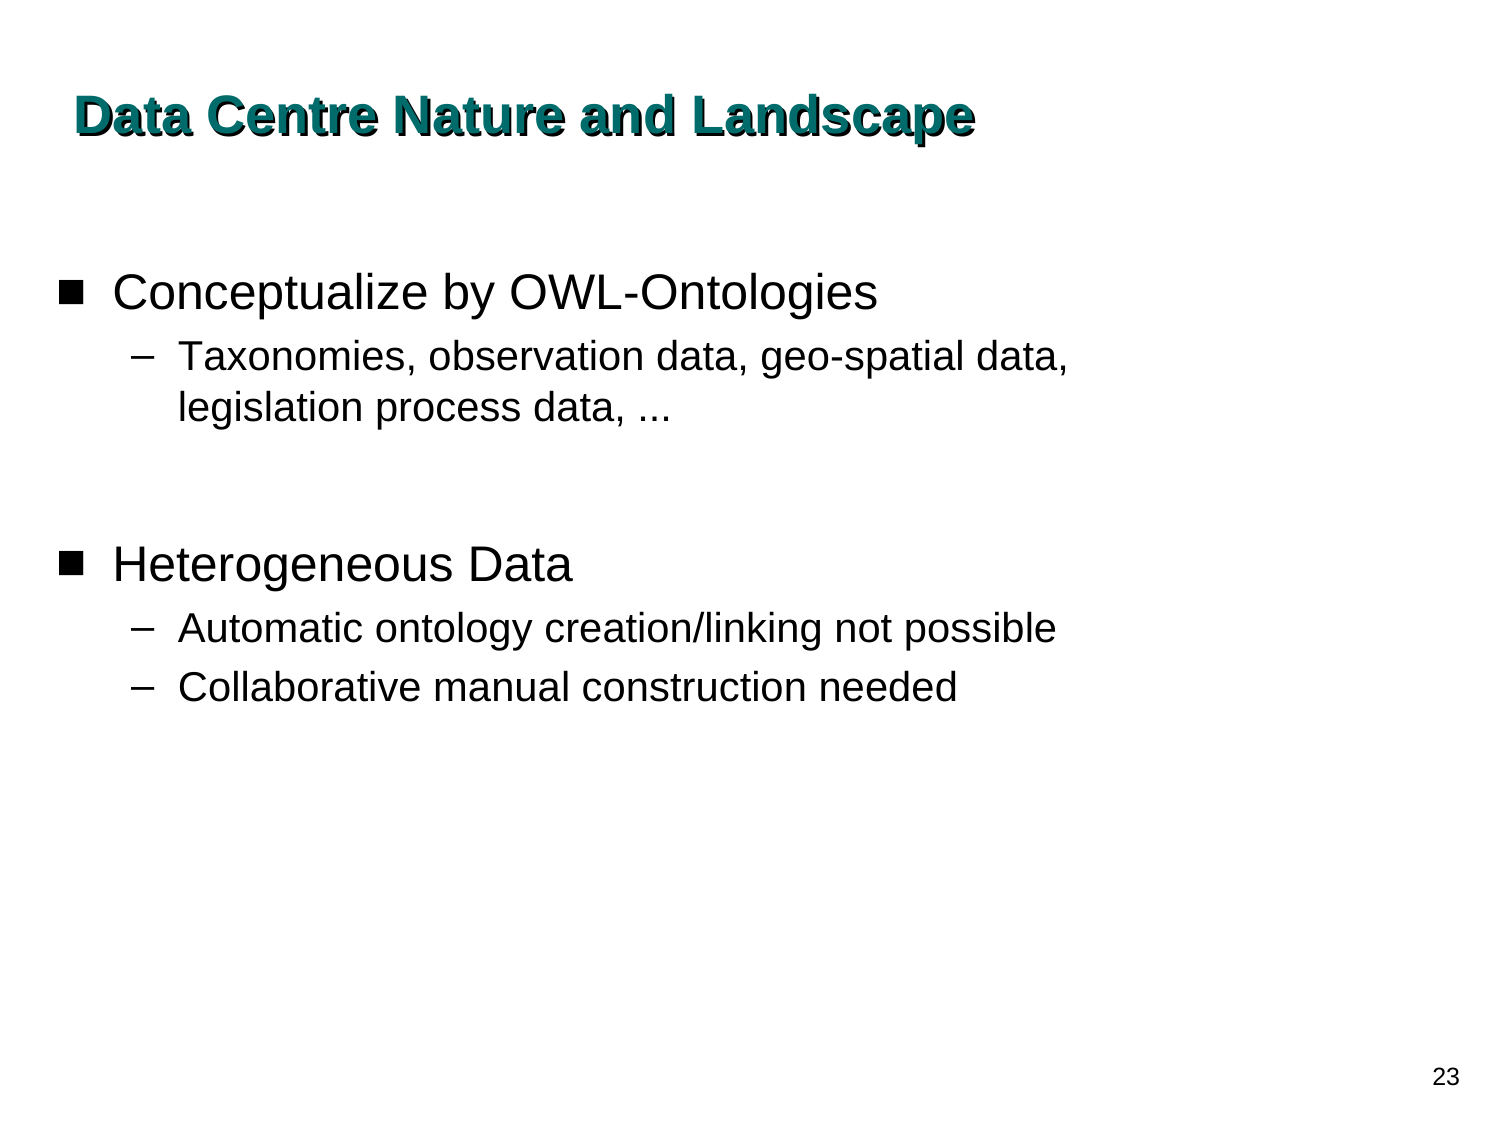

# Data Centre Nature and Landscape
Conceptualize by OWL-Ontologies
Taxonomies, observation data, geo-spatial data,
legislation process data, ...
Heterogeneous Data
Automatic ontology creation/linking not possible
Collaborative manual construction needed
23